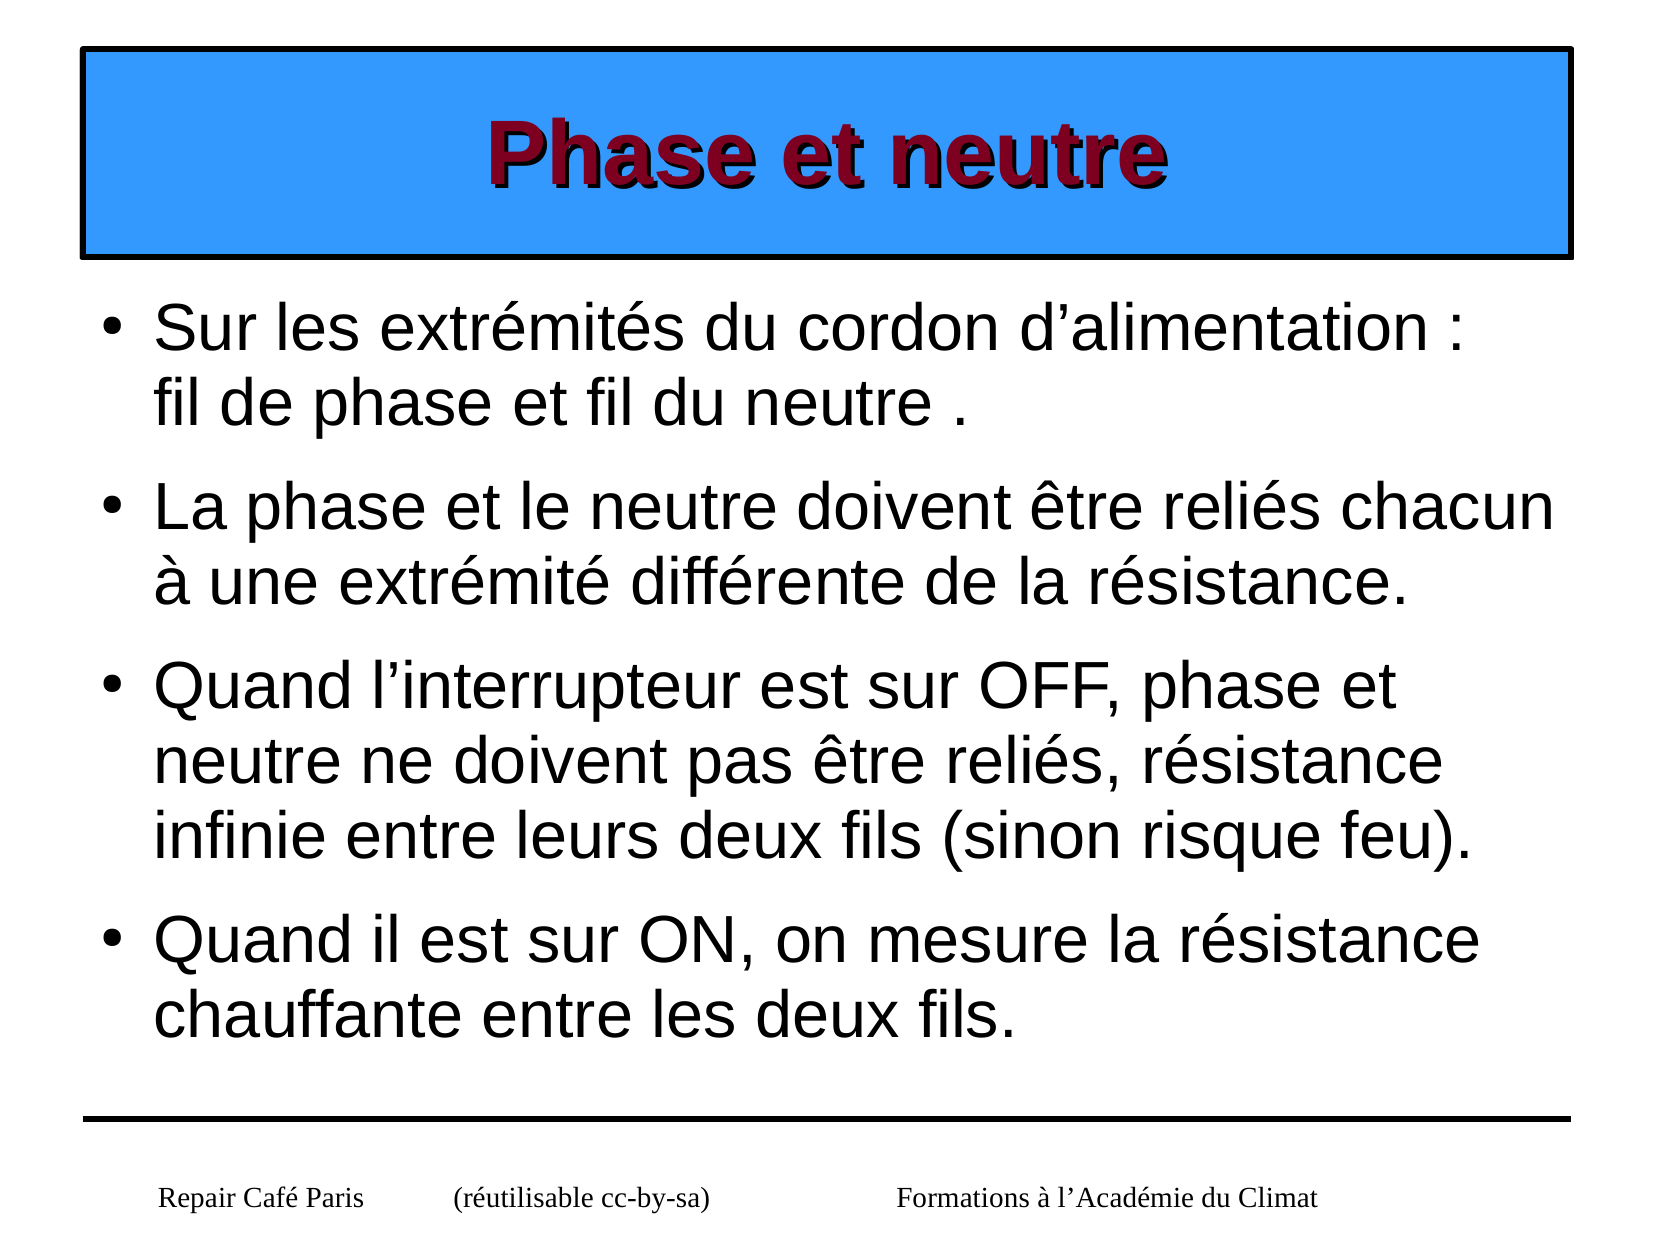

# Phase et neutre
Sur les extrémités du cordon d’alimentation : fil de phase et fil du neutre .
La phase et le neutre doivent être reliés chacun à une extrémité différente de la résistance.
Quand l’interrupteur est sur OFF, phase et neutre ne doivent pas être reliés, résistance infinie entre leurs deux fils (sinon risque feu).
Quand il est sur ON, on mesure la résistance chauffante entre les deux fils.